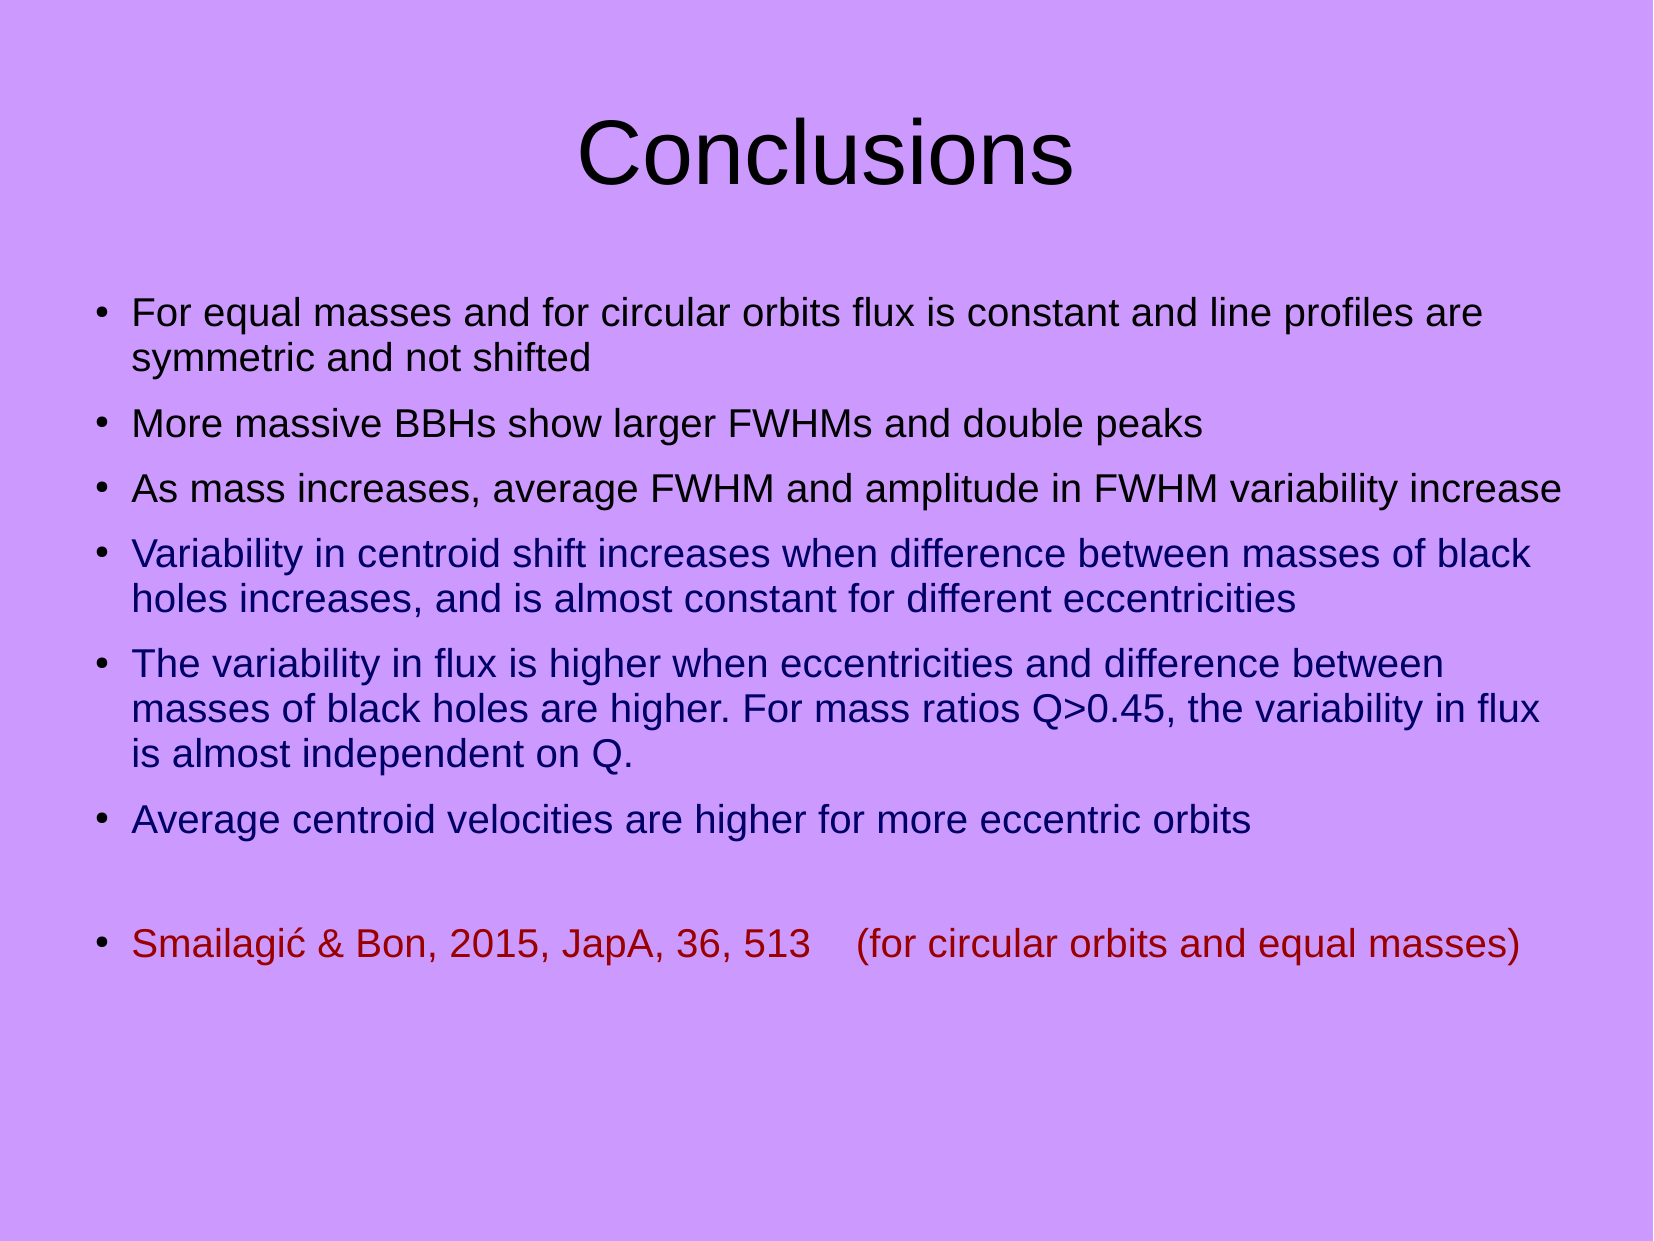

# Conclusions
For equal masses and for circular orbits flux is constant and line profiles are symmetric and not shifted
More massive BBHs show larger FWHMs and double peaks
As mass increases, average FWHM and amplitude in FWHM variability increase
Variability in centroid shift increases when difference between masses of black holes increases, and is almost constant for different eccentricities
The variability in flux is higher when eccentricities and difference between masses of black holes are higher. For mass ratios Q>0.45, the variability in flux is almost independent on Q.
Average centroid velocities are higher for more eccentric orbits
Smailagić & Bon, 2015, JapA, 36, 513 (for circular orbits and equal masses)